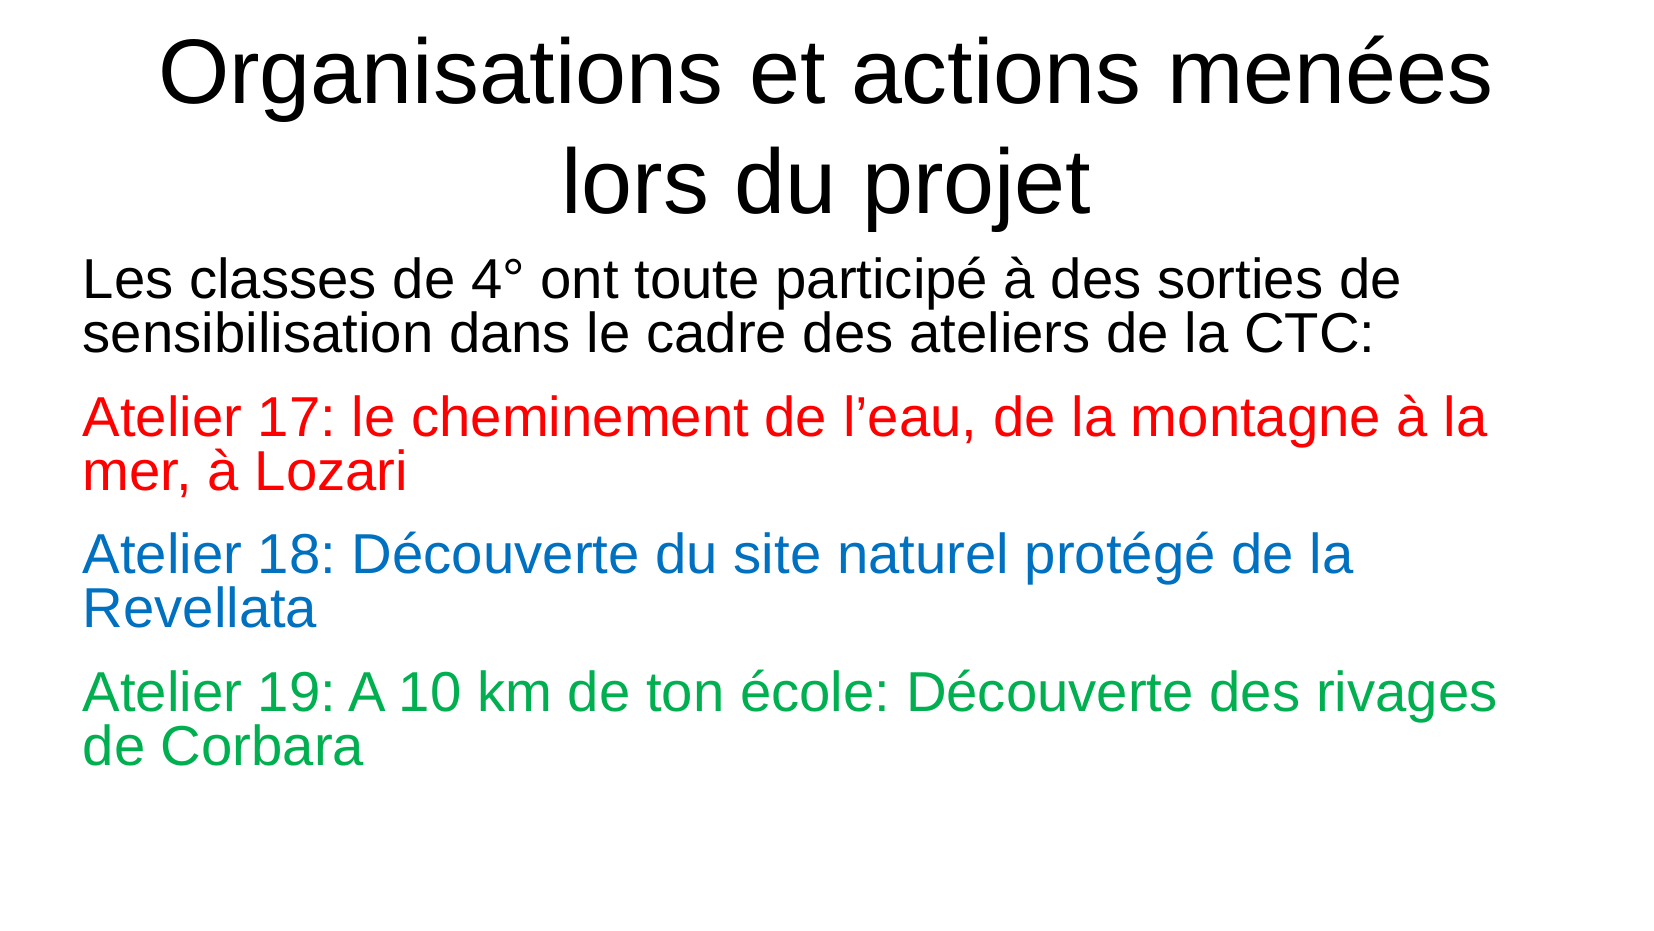

# Organisations et actions menées lors du projet
Les classes de 4° ont toute participé à des sorties de sensibilisation dans le cadre des ateliers de la CTC:
Atelier 17: le cheminement de l’eau, de la montagne à la mer, à Lozari
Atelier 18: Découverte du site naturel protégé de la Revellata
Atelier 19: A 10 km de ton école: Découverte des rivages de Corbara